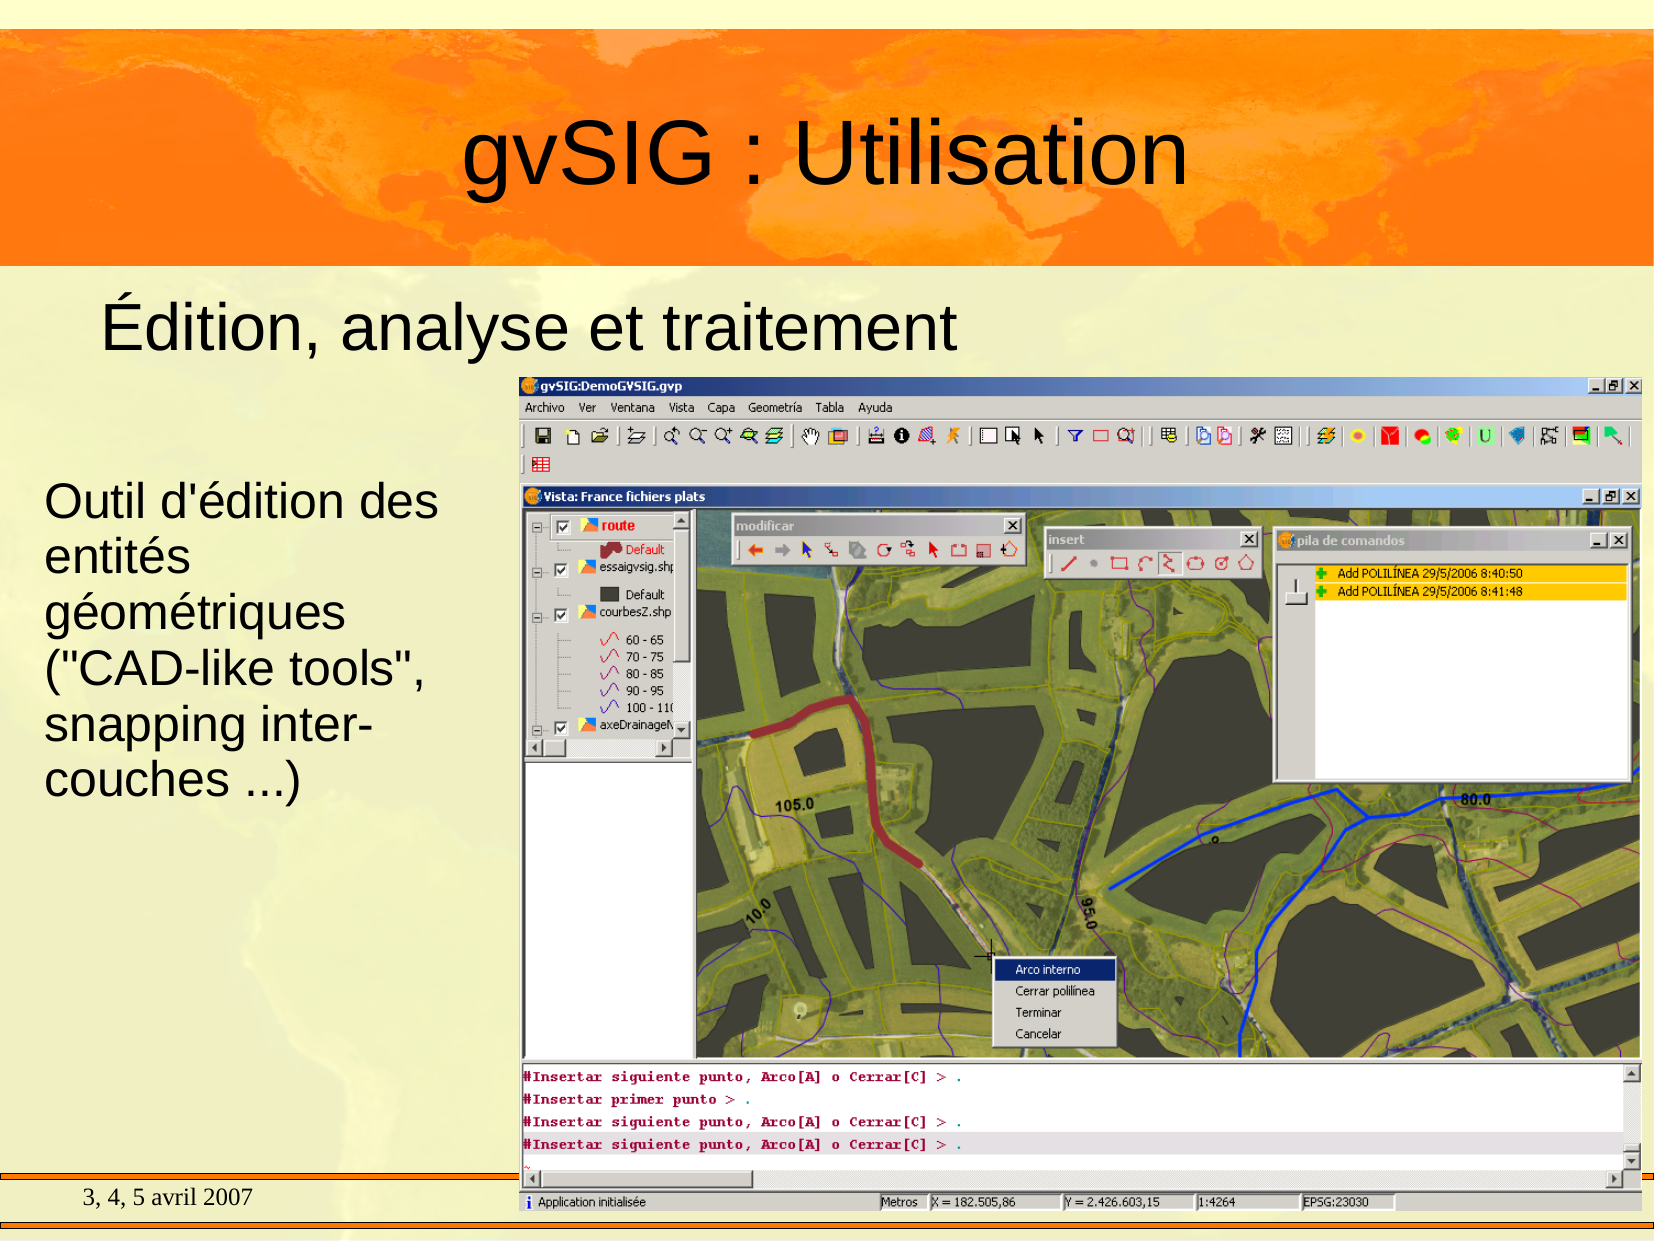

# gvSIG : Utilisation
Édition, analyse et traitement
Outil d'édition des entités
géométriques
("CAD-like tools",
snapping inter-couches ...)
3, 4, 5 avril 2007
NRI, EBO, YJA
19